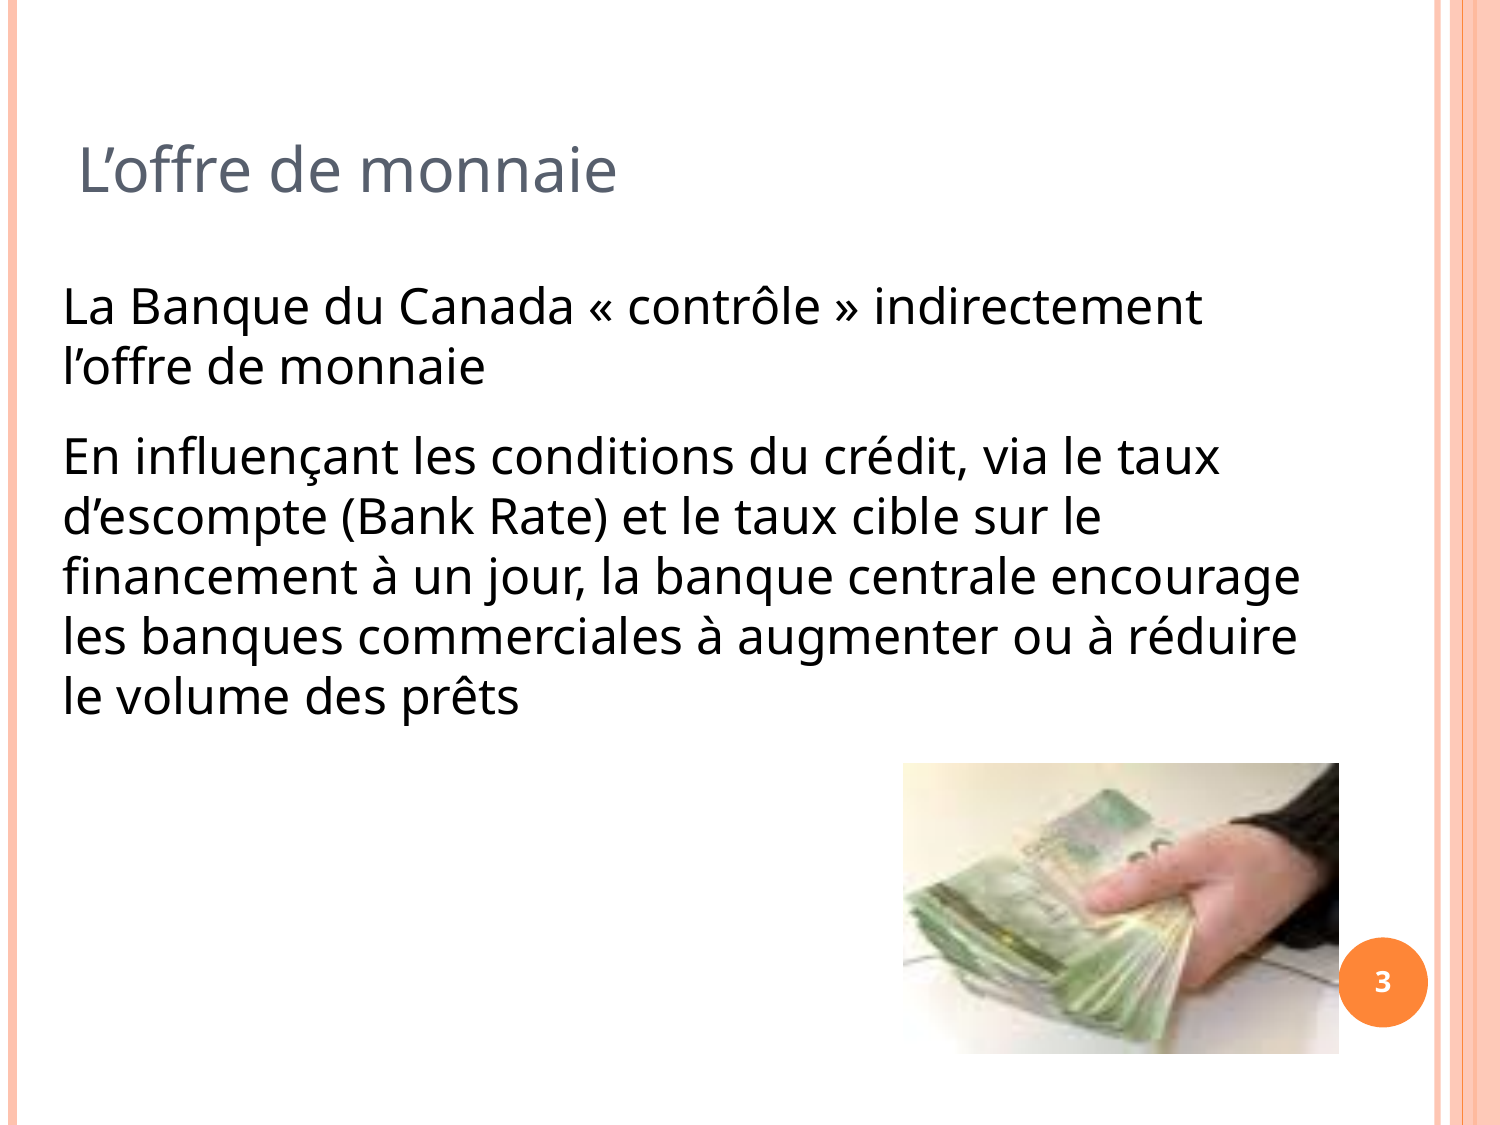

# L’offre de monnaie
La Banque du Canada « contrôle » indirectement l’offre de monnaie
En influençant les conditions du crédit, via le taux d’escompte (Bank Rate) et le taux cible sur le financement à un jour, la banque centrale encourage les banques commerciales à augmenter ou à réduire le volume des prêts